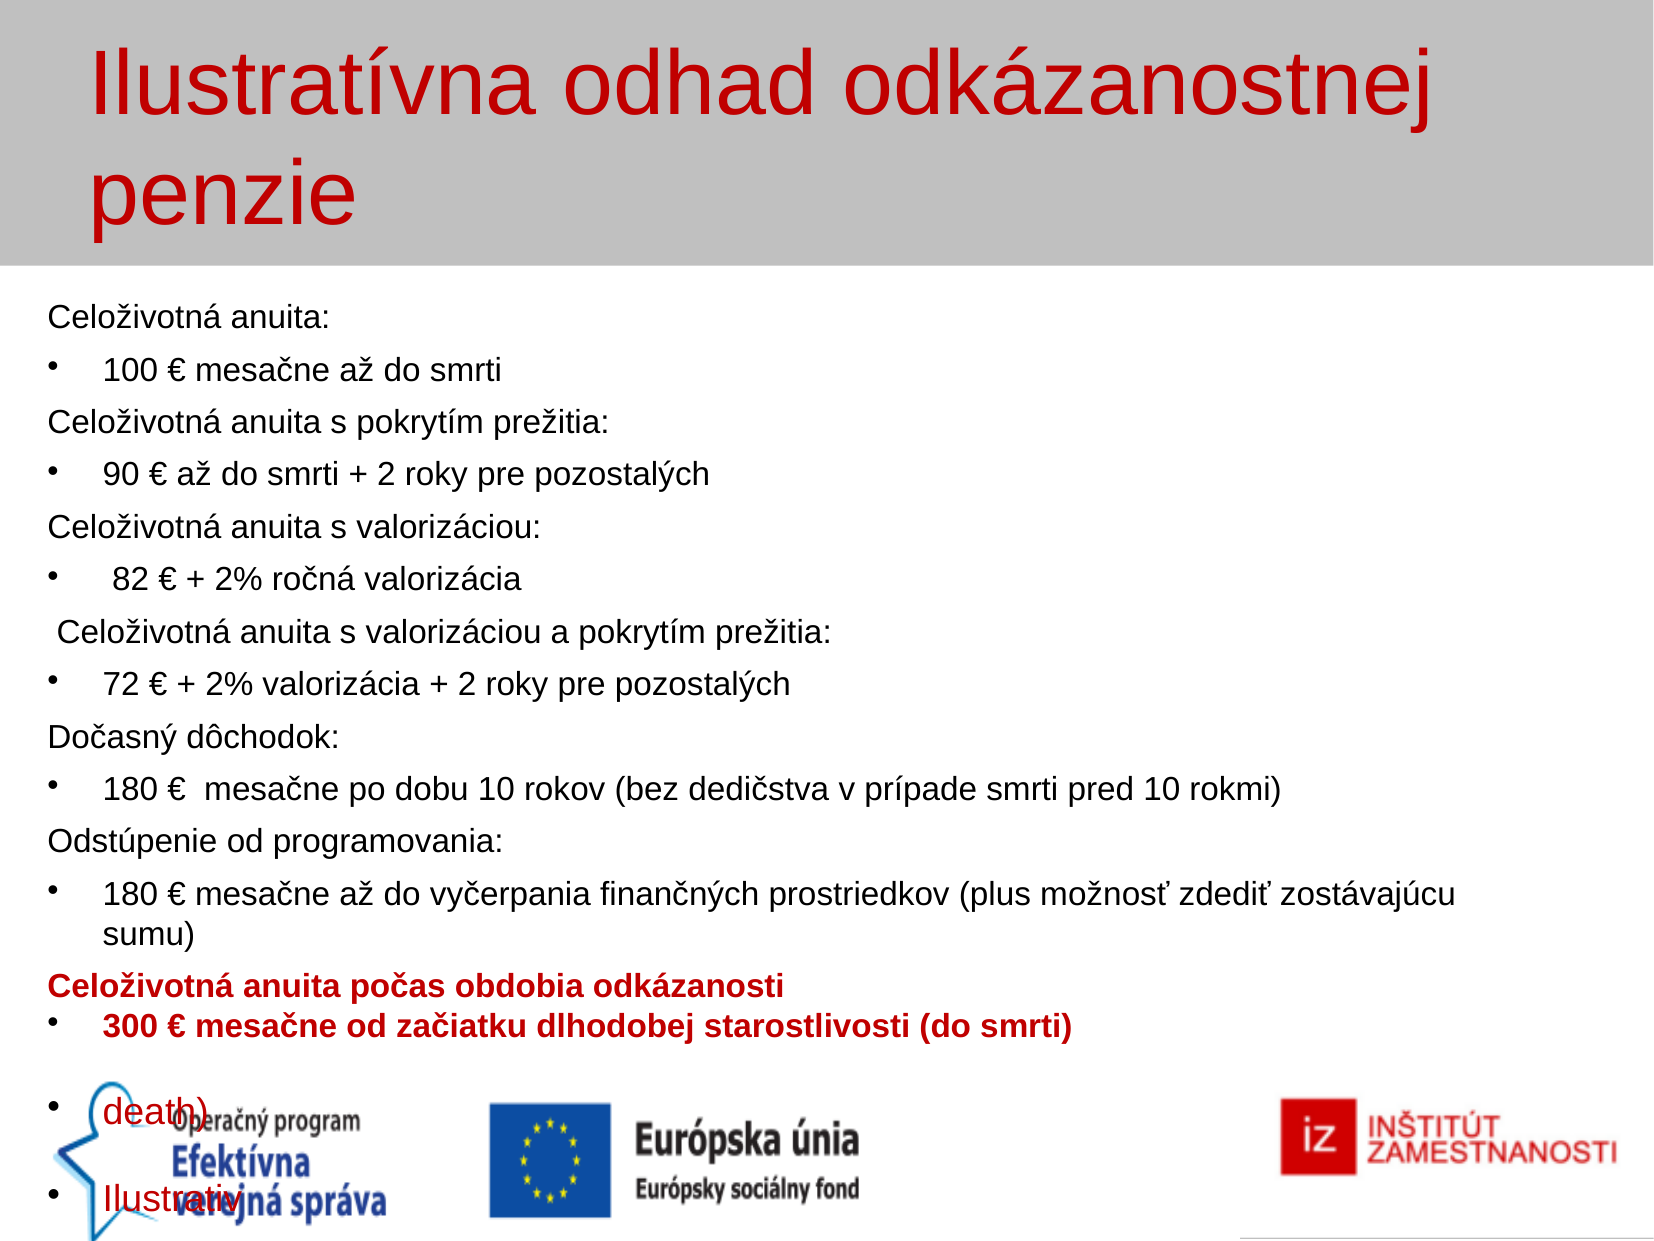

# Ilustratívna odhad odkázanostnej penzie
Celoživotná anuita:
100 € mesačne až do smrti
Celoživotná anuita s pokrytím prežitia:
90 € až do smrti + 2 roky pre pozostalých
Celoživotná anuita s valorizáciou:
 82 € + 2% ročná valorizácia
 Celoživotná anuita s valorizáciou a pokrytím prežitia:
72 € + 2% valorizácia + 2 roky pre pozostalých
Dočasný dôchodok:
180 € mesačne po dobu 10 rokov (bez dedičstva v prípade smrti pred 10 rokmi)
Odstúpenie od programovania:
180 € mesačne až do vyčerpania finančných prostriedkov (plus možnosť zdediť zostávajúcu sumu)
Celoživotná anuita počas obdobia odkázanosti
300 € mesačne od začiatku dlhodobej starostlivosti (do smrti)
death)
Ilustrativ